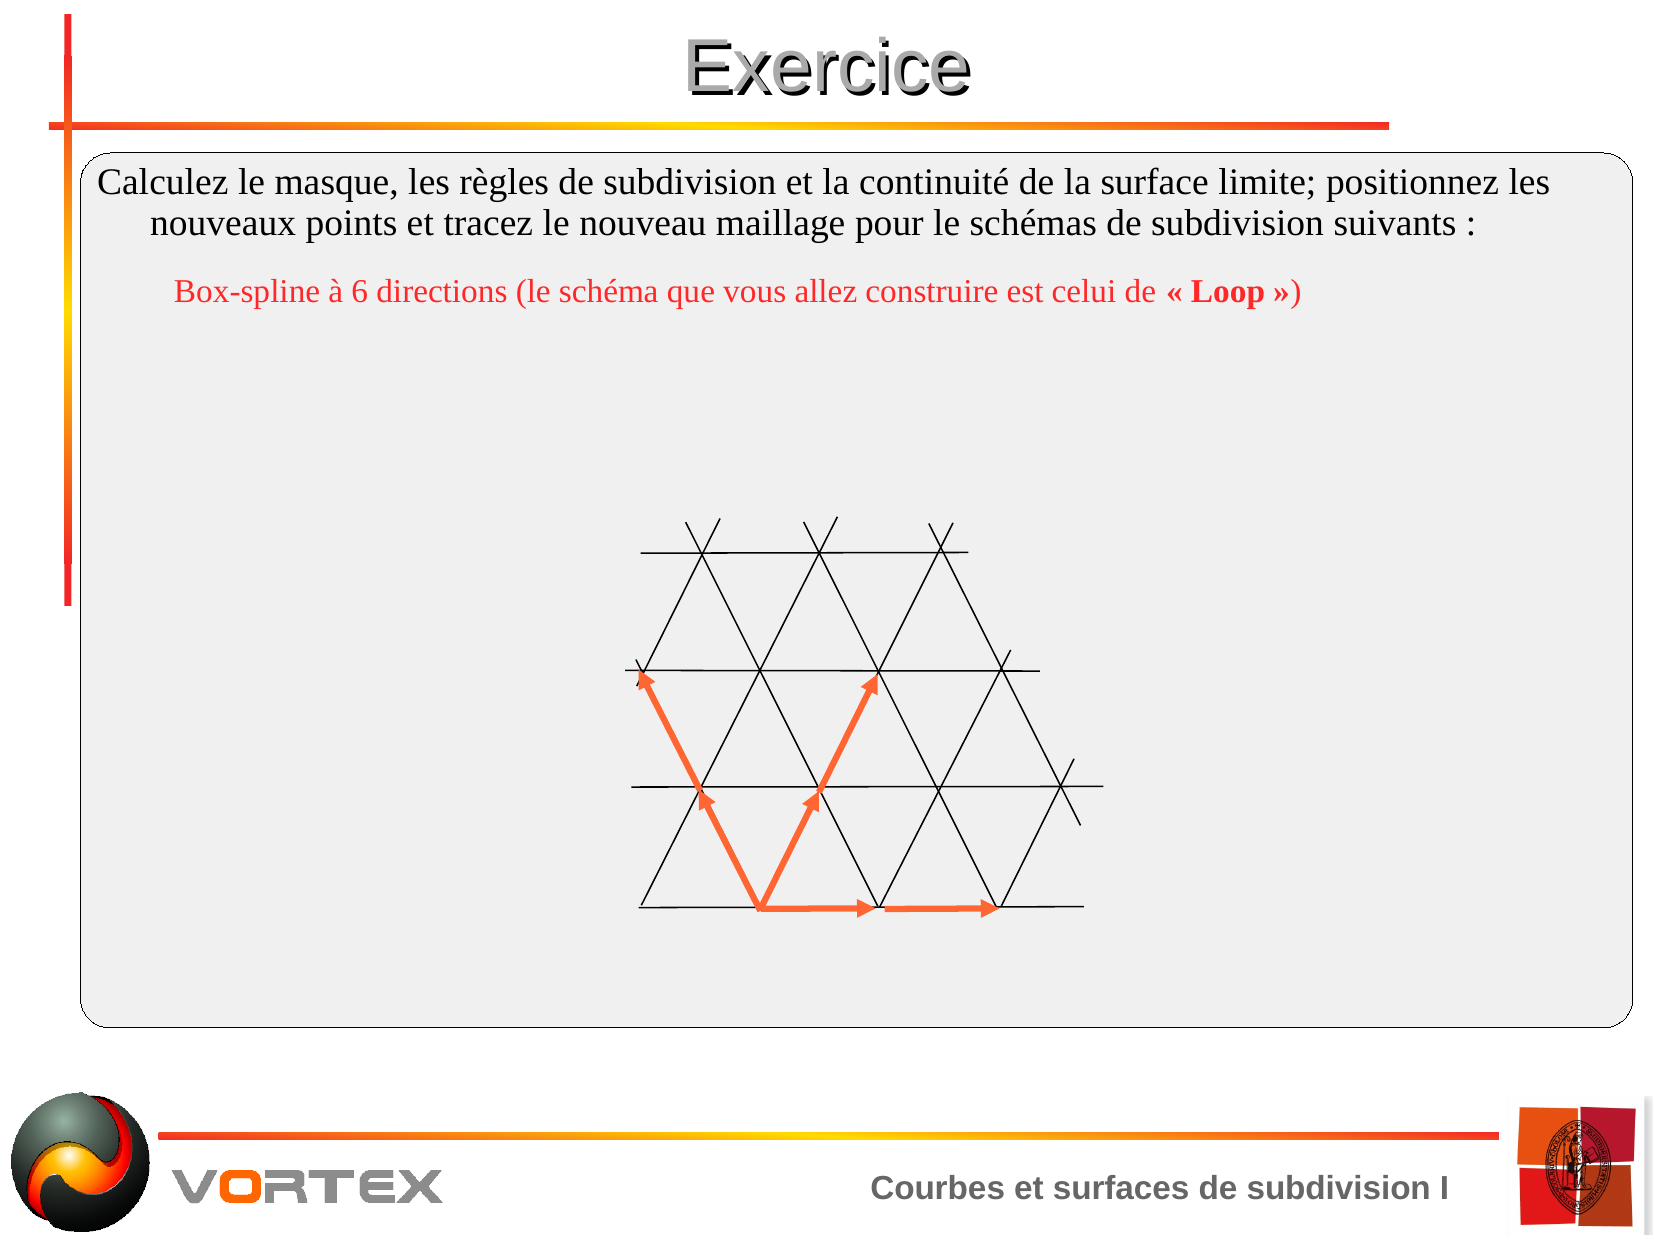

# Exercice
Calculez le masque, les règles de subdivision et la continuité de la surface limite; positionnez les nouveaux points et tracez le nouveau maillage pour le schémas de subdivision suivants :
Box-spline à 6 directions (le schéma que vous allez construire est celui de « Loop »)